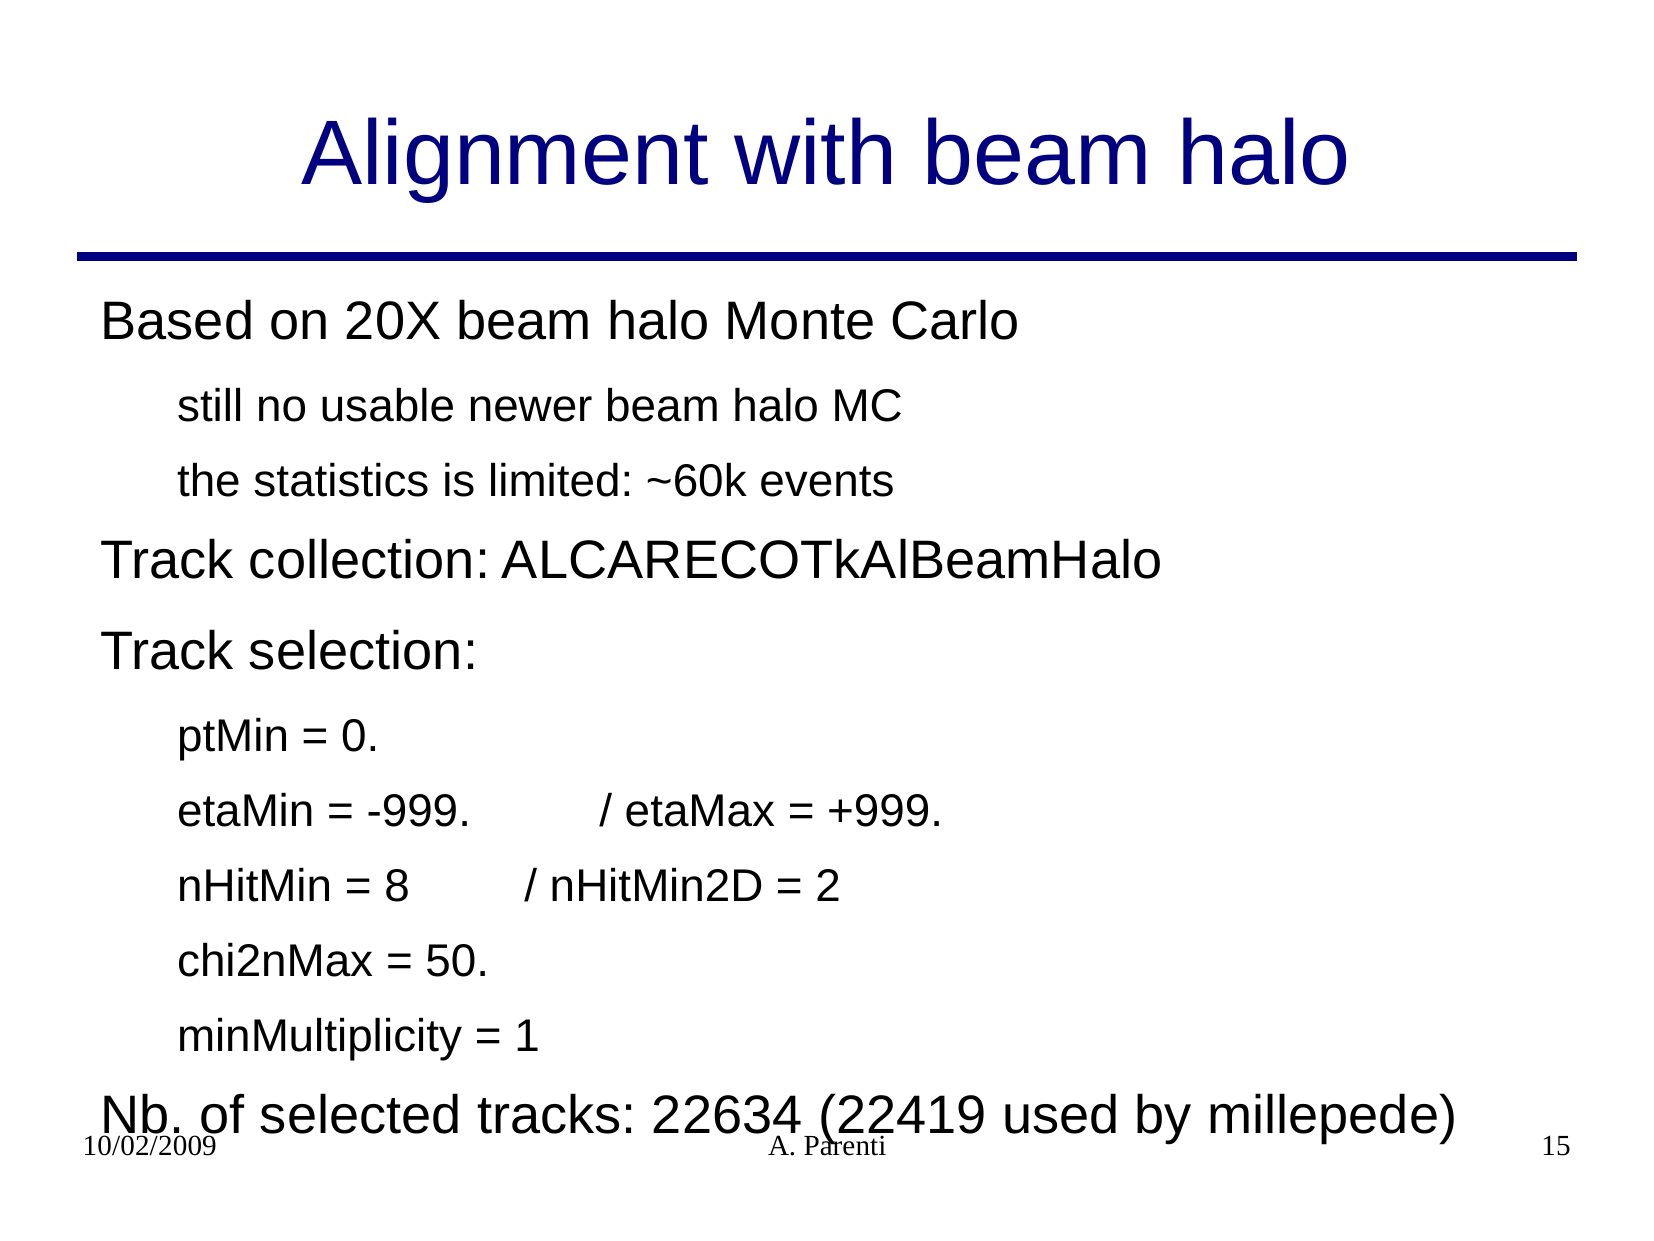

# Alignment with beam halo
Based on 20X beam halo Monte Carlo
still no usable newer beam halo MC
the statistics is limited: ~60k events
Track collection: ALCARECOTkAlBeamHalo
Track selection:
ptMin = 0.
etaMin = -999.		/ etaMax = +999.
nHitMin = 8		/ nHitMin2D = 2
chi2nMax = 50.
minMultiplicity = 1
Nb. of selected tracks: 22634 (22419 used by millepede)
15